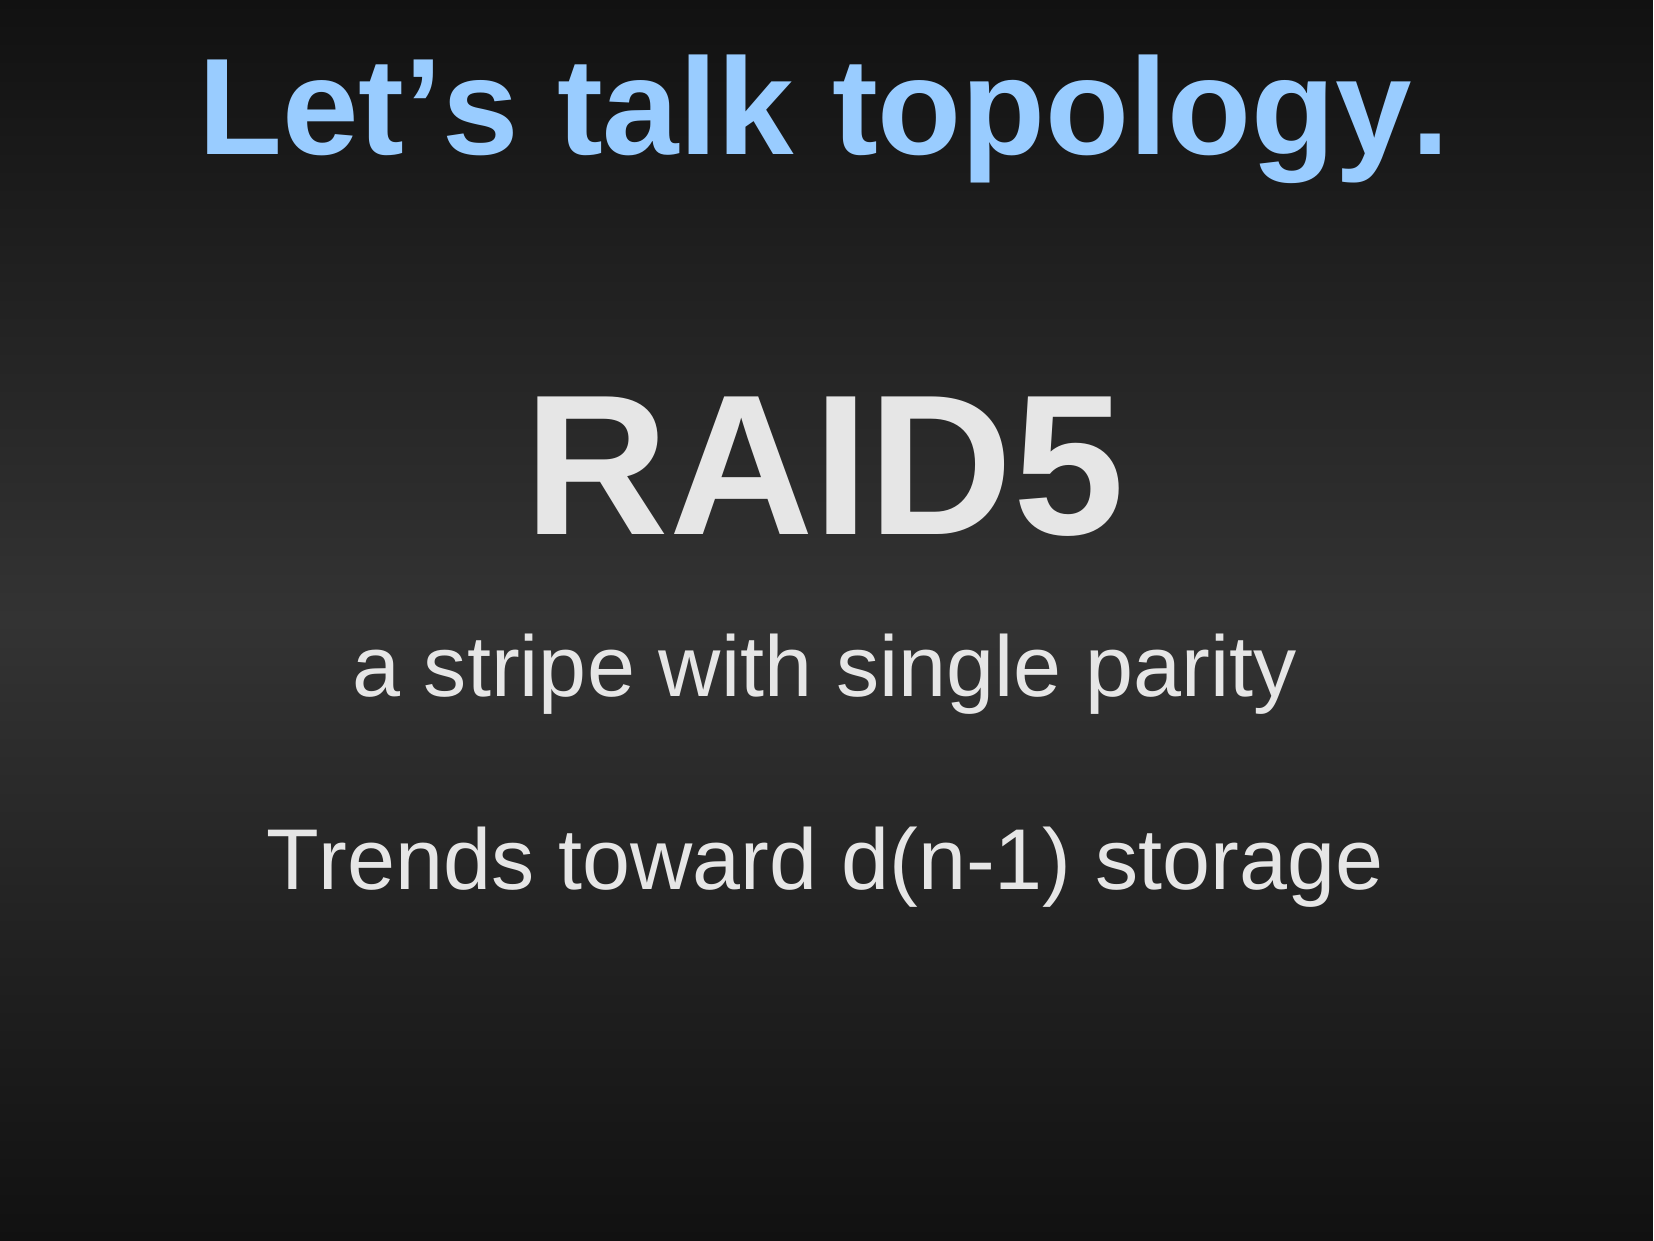

# Let’s talk topology.
RAID5
a stripe with single parity
Trends toward d(n-1) storage